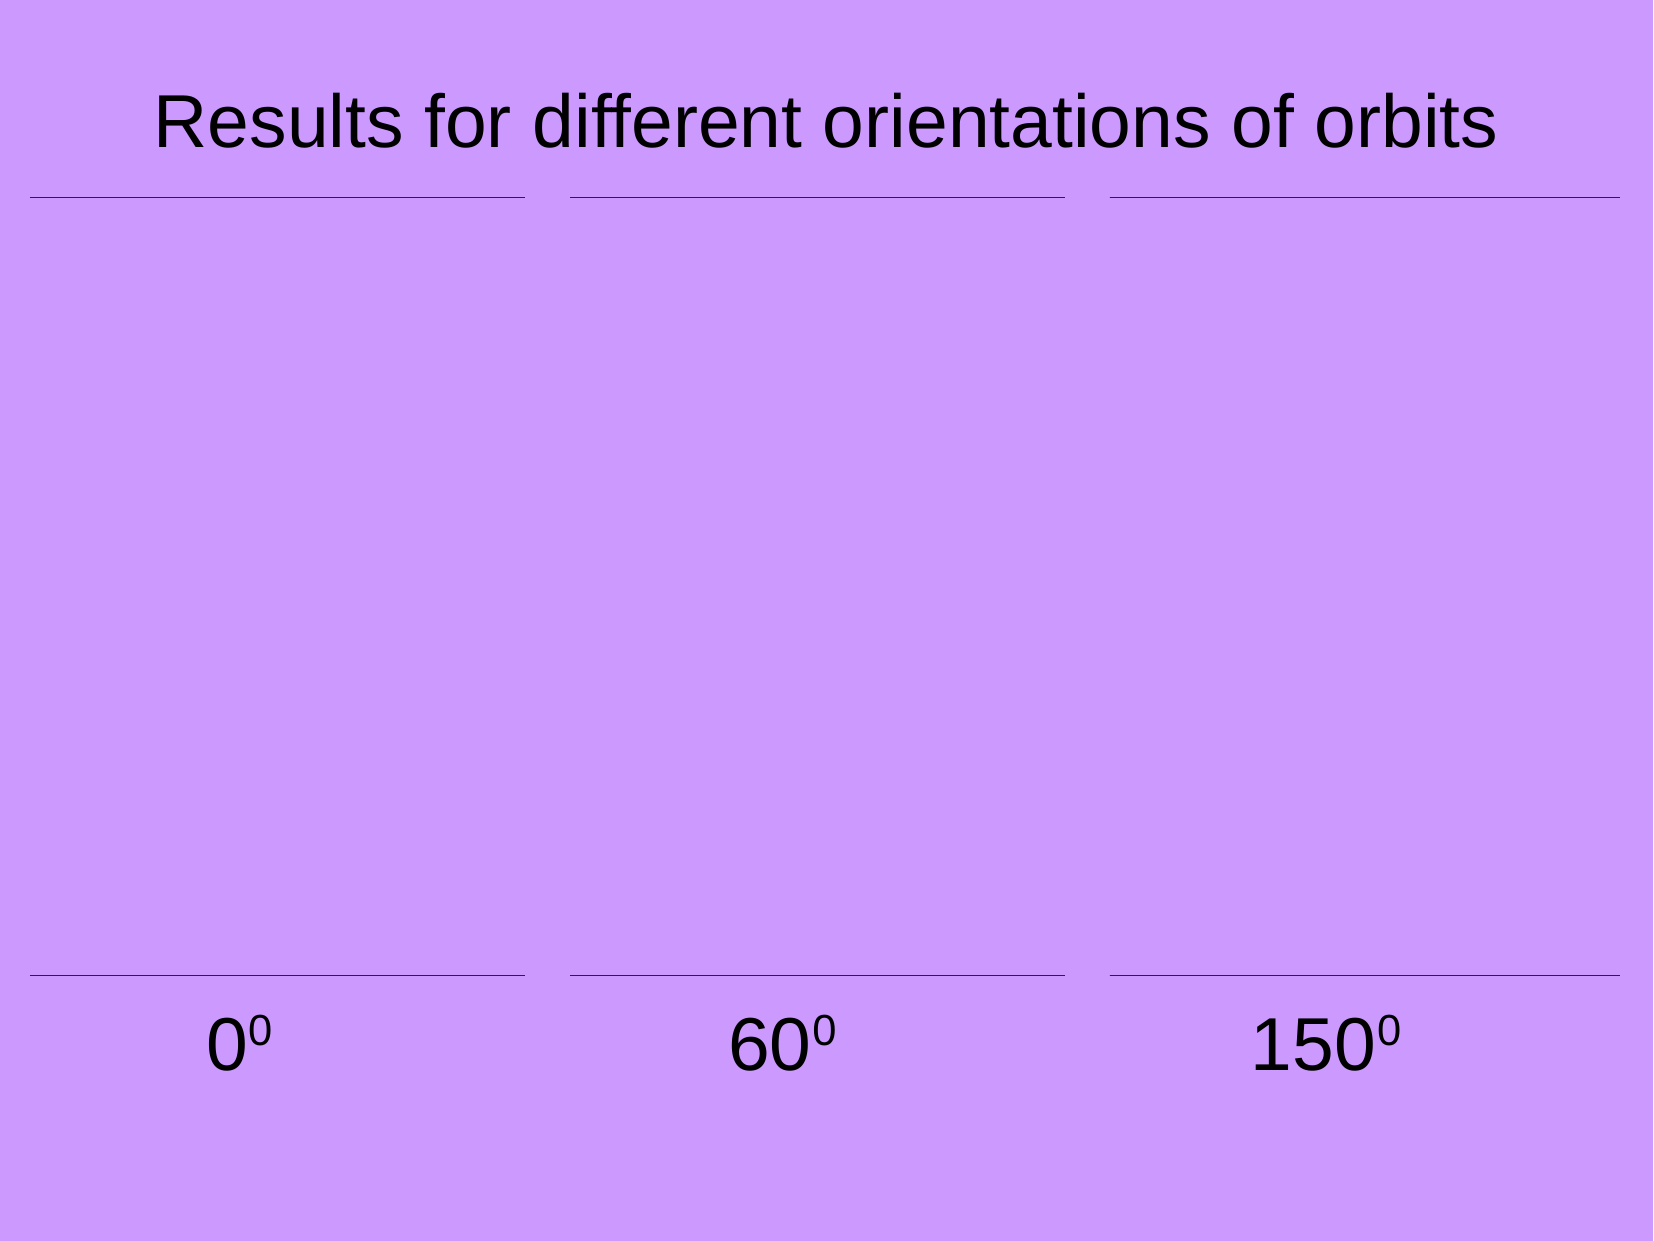

# Results for different orientations of orbits
00 600 1500